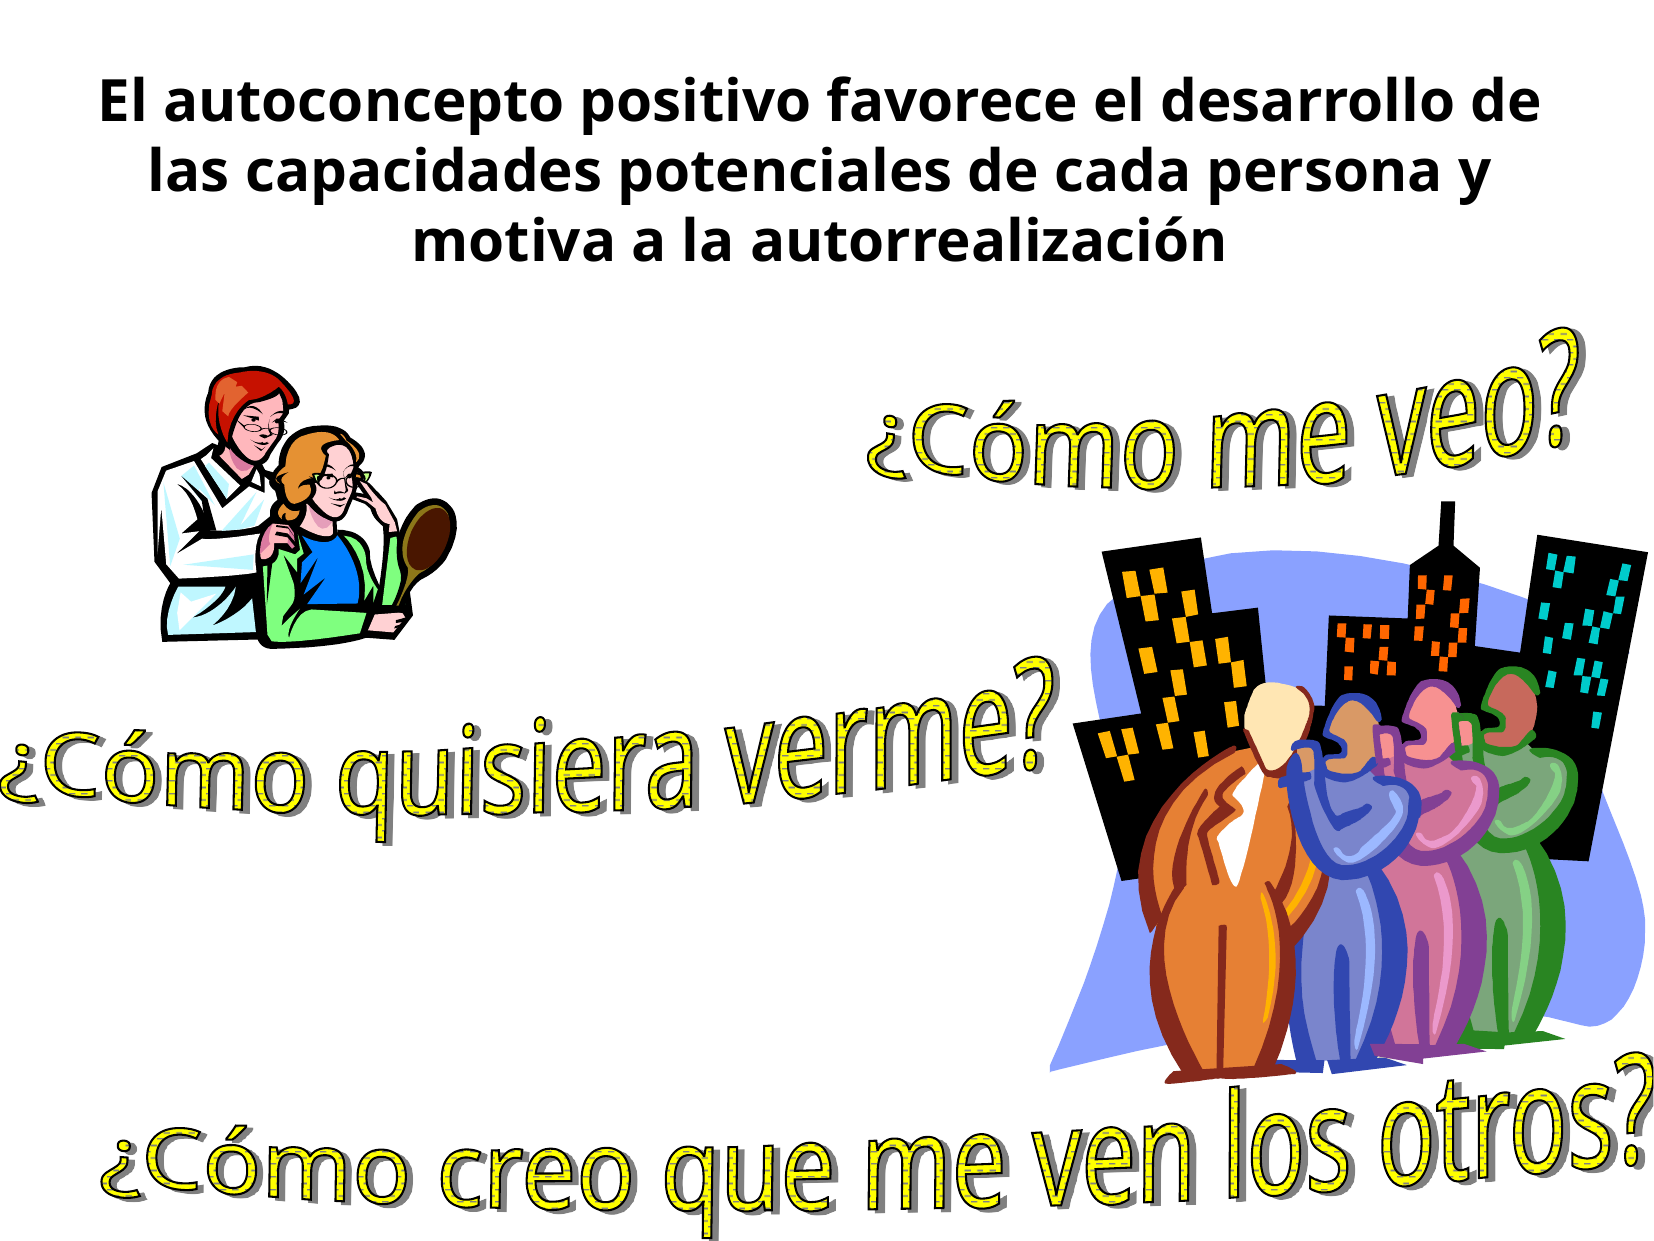

El autoconcepto positivo favorece el desarrollo de las capacidades potenciales de cada persona y motiva a la autorrealización
¿Cómo me veo?
¿Cómo quisiera verme?
¿Cómo creo que me ven los otros?